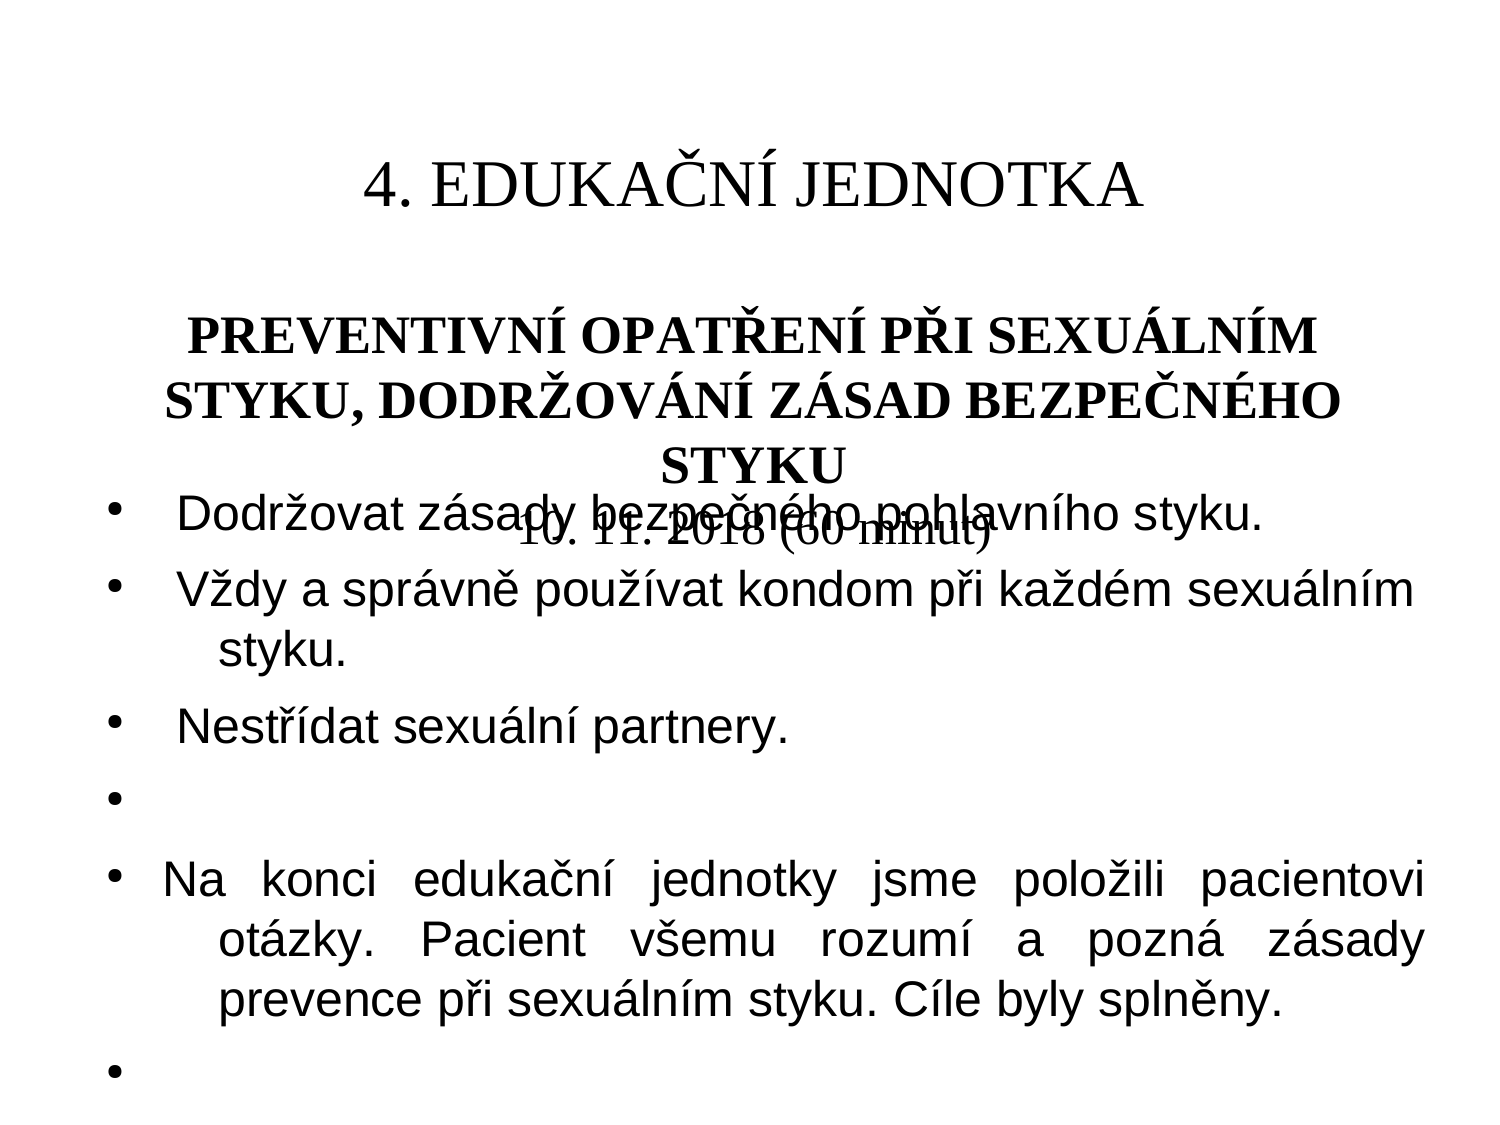

# 4. EDUKAČNÍ JEDNOTKA PREVENTIVNÍ OPATŘENÍ PŘI SEXUÁLNÍM STYKU, DODRŽOVÁNÍ ZÁSAD BEZPEČNÉHO STYKU 10. 11. 2018 (60 minut)
 Dodržovat zásady bezpečného pohlavního styku.
 Vždy a správně používat kondom při každém sexuálním styku.
 Nestřídat sexuální partnery.
Na konci edukační jednotky jsme položili pacientovi otázky. Pacient všemu rozumí a pozná zásady prevence při sexuálním styku. Cíle byly splněny.